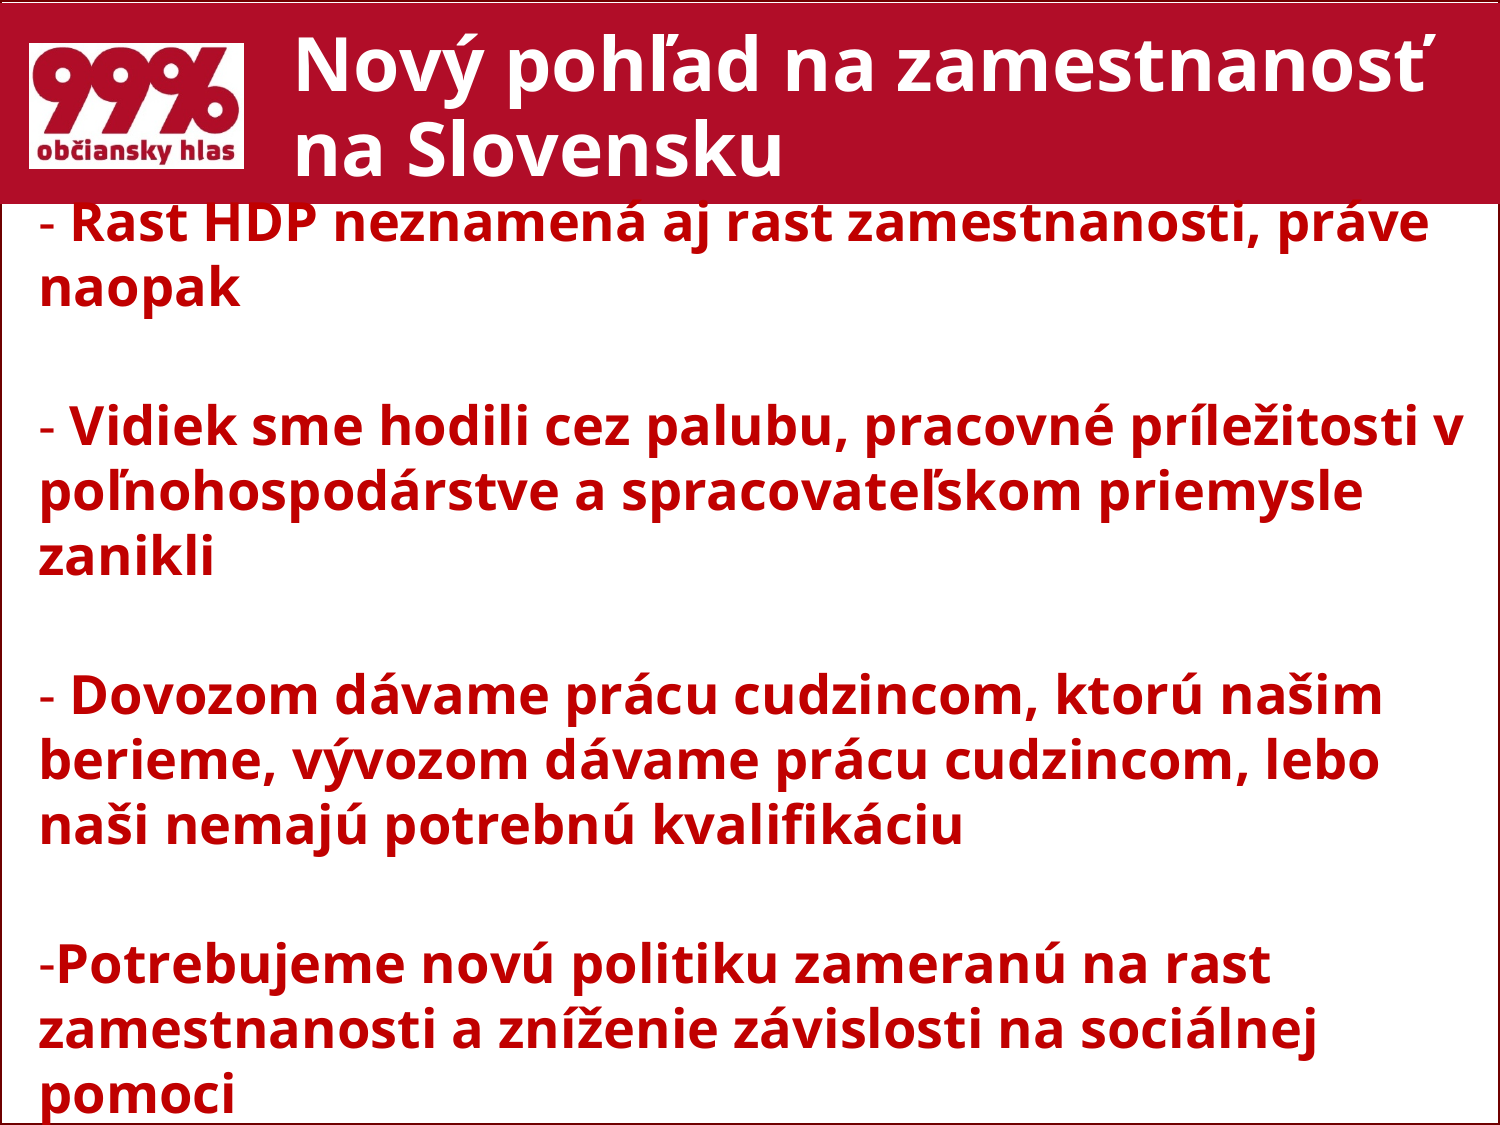

Nový pohľad na zamestnanosť
na Slovensku
 Rast HDP neznamená aj rast zamestnanosti, práve naopak
 Vidiek sme hodili cez palubu, pracovné príležitosti v poľnohospodárstve a spracovateľskom priemysle zanikli
 Dovozom dávame prácu cudzincom, ktorú našim berieme, vývozom dávame prácu cudzincom, lebo naši nemajú potrebnú kvalifikáciu
Potrebujeme novú politiku zameranú na rast zamestnanosti a zníženie závislosti na sociálnej pomoci